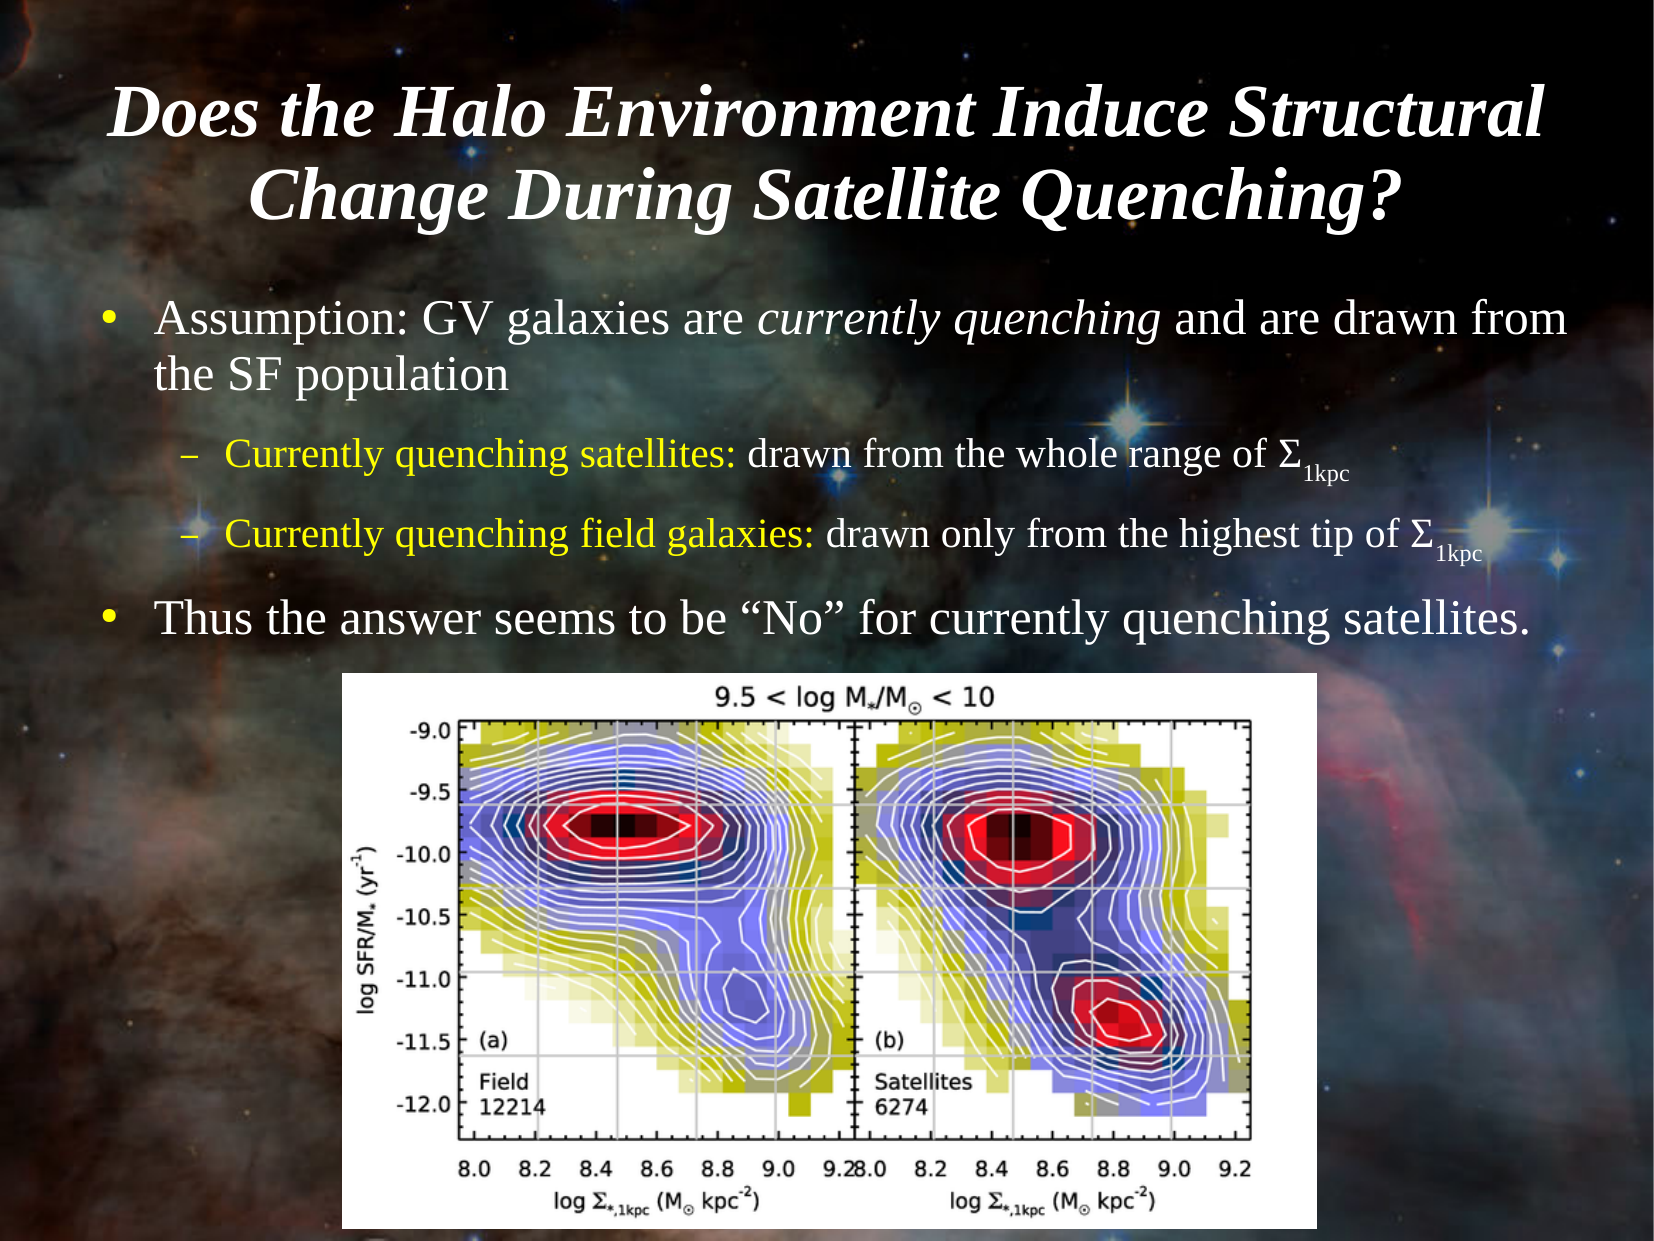

# Does the Halo Environment Induce Structural Change During Satellite Quenching?
Assumption: GV galaxies are currently quenching and are drawn from the SF population
Currently quenching satellites: drawn from the whole range of Σ1kpc
Currently quenching field galaxies: drawn only from the highest tip of Σ1kpc
Thus the answer seems to be “No” for currently quenching satellites.